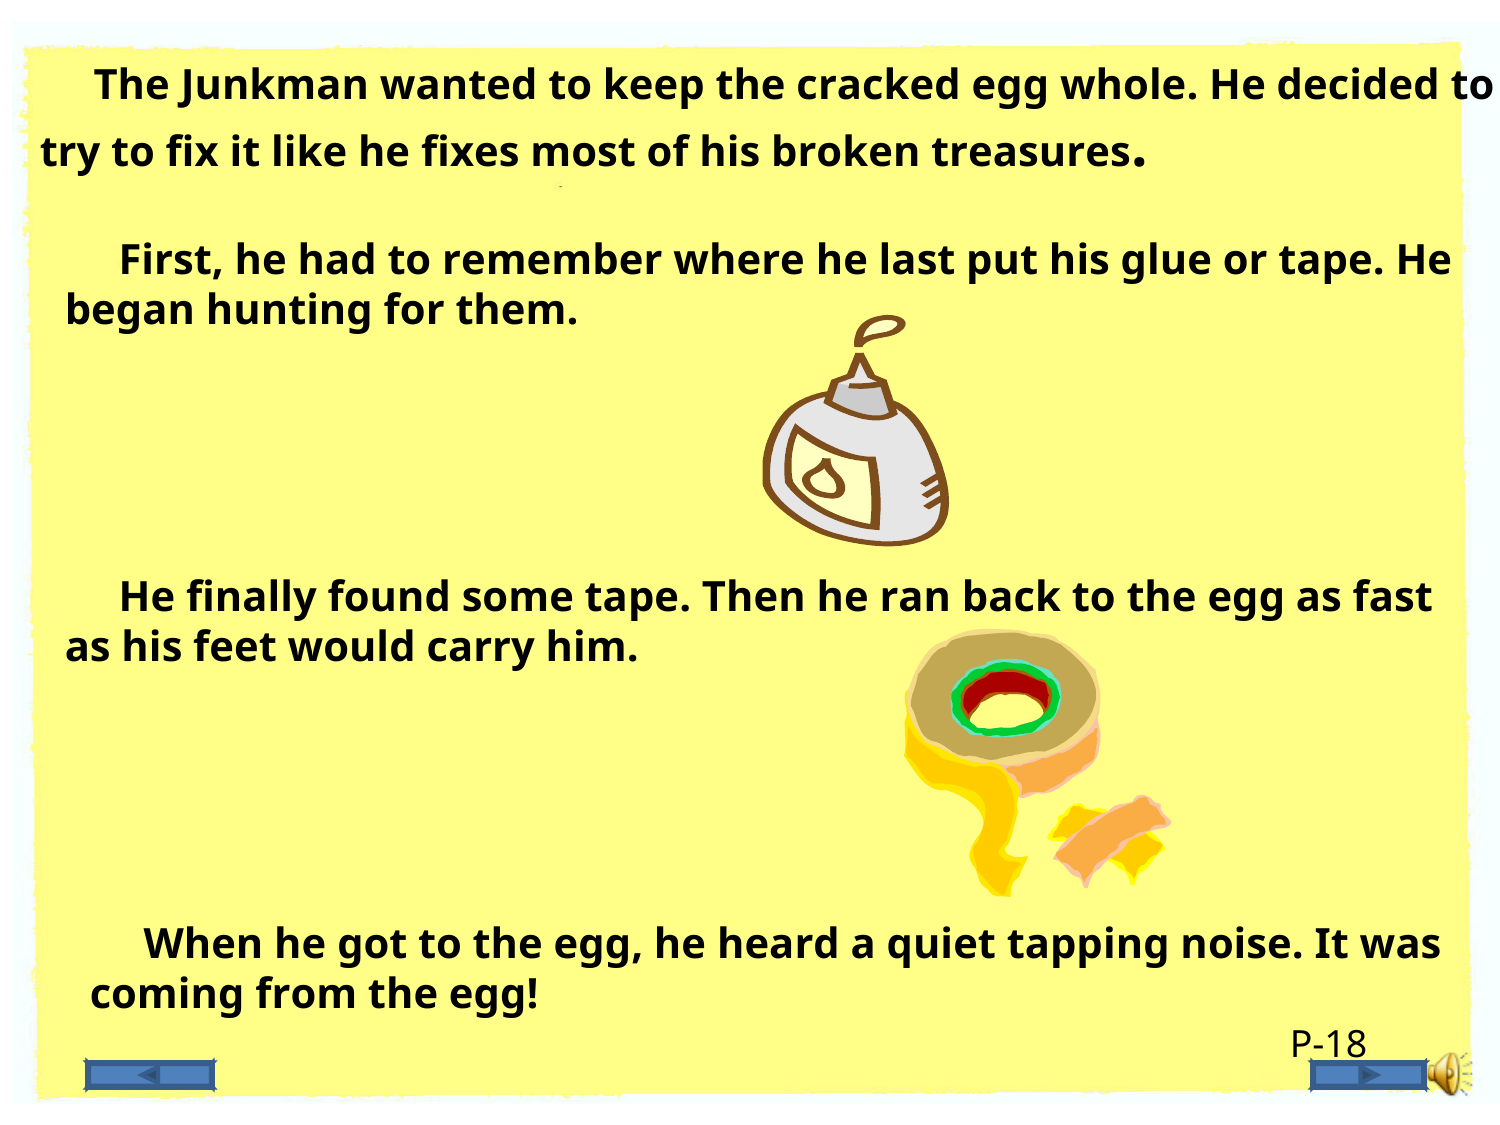

The Junkman wanted to keep the cracked egg whole. He decided to try to fix it like he fixes most of his broken treasures.
 First, he had to remember where he last put his glue or tape. He began hunting for them.
 He finally found some tape. Then he ran back to the egg as fast as his feet would carry him.
 When he got to the egg, he heard a quiet tapping noise. It was coming from the egg!
P-18